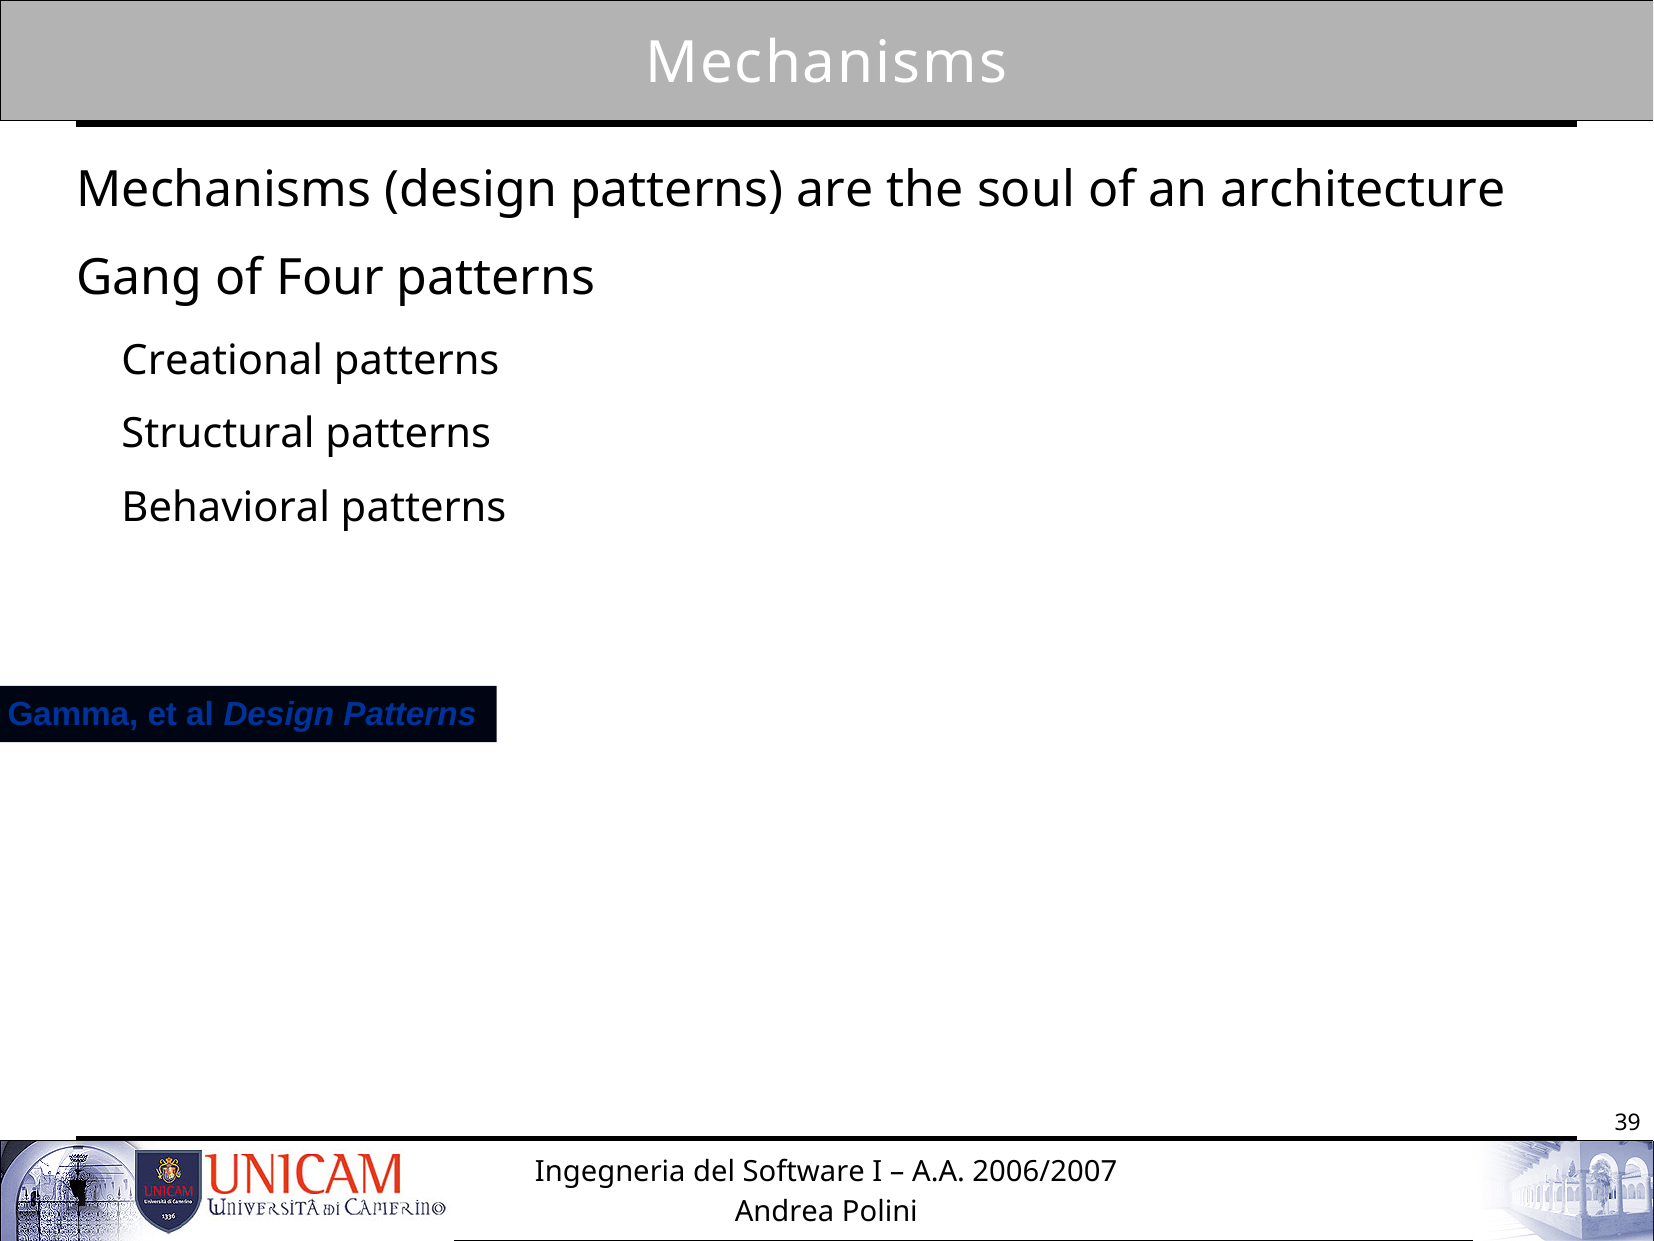

# Mechanisms
Mechanisms (design patterns) are the soul of an architecture
Gang of Four patterns
Creational patterns
Structural patterns
Behavioral patterns
Gamma, et al Design Patterns
39